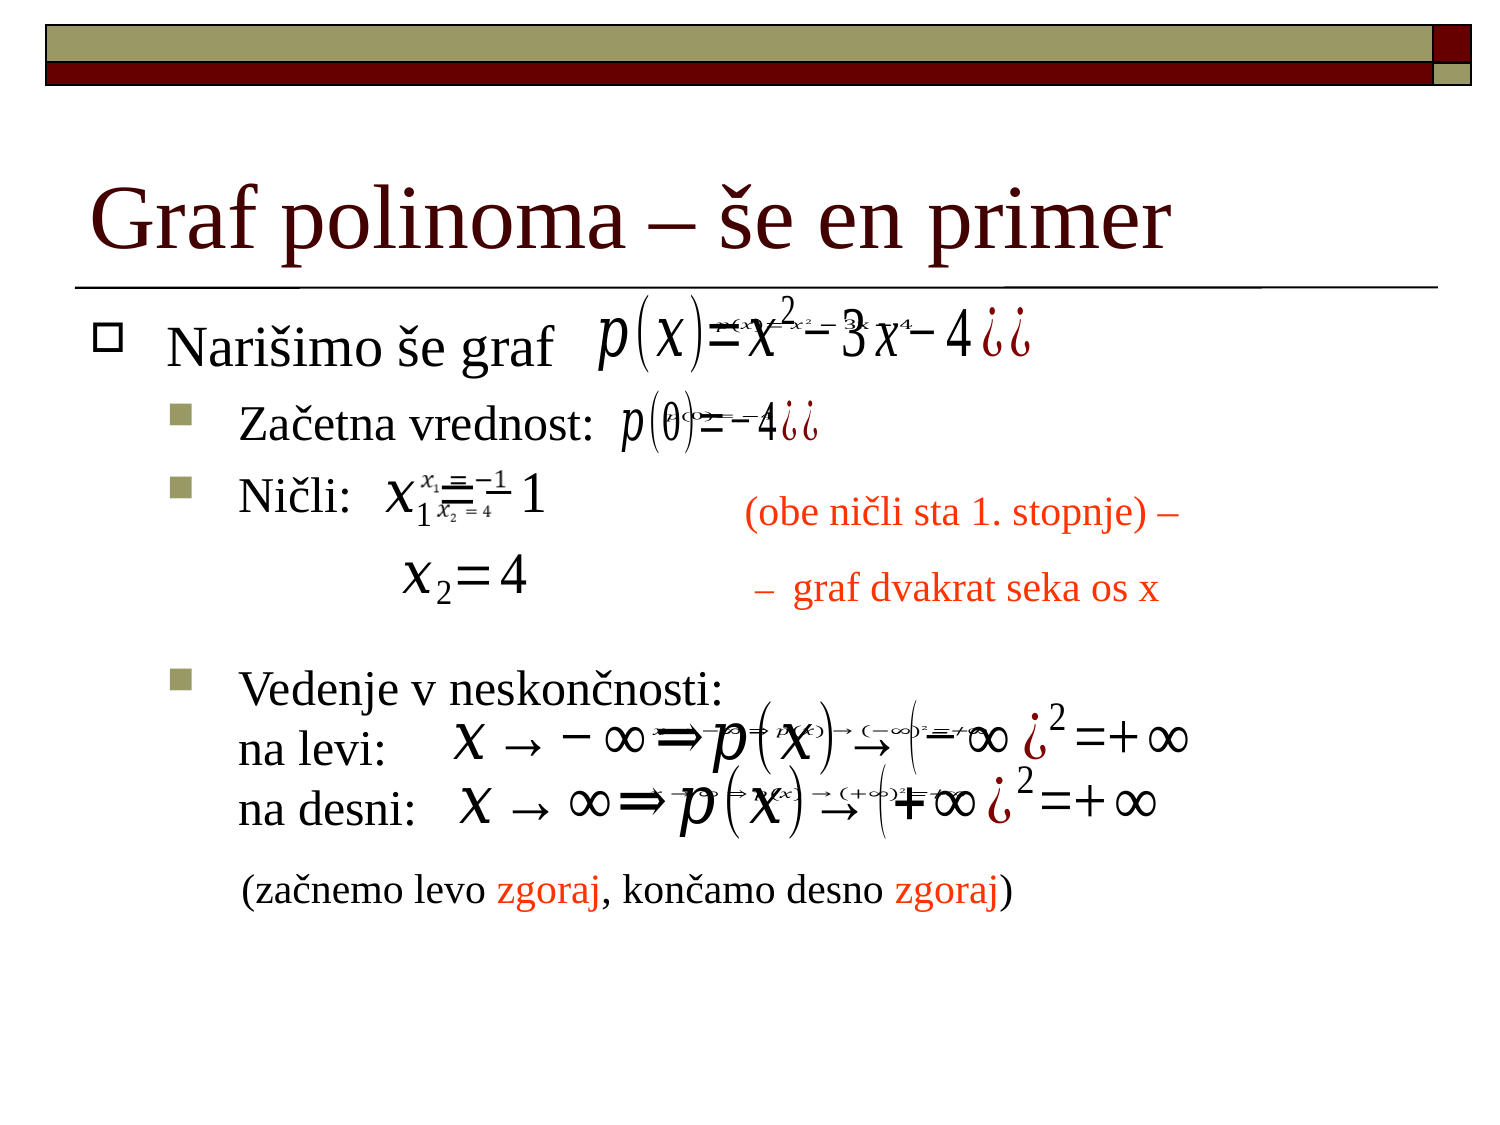

# Graf polinoma – še en primer
Narišimo še graf
Začetna vrednost:
Ničli:
Vedenje v neskončnosti:
na levi:
na desni:
		(začnemo levo zgoraj, končamo desno zgoraj)
(obe ničli sta 1. stopnje) –
 – graf dvakrat seka os x